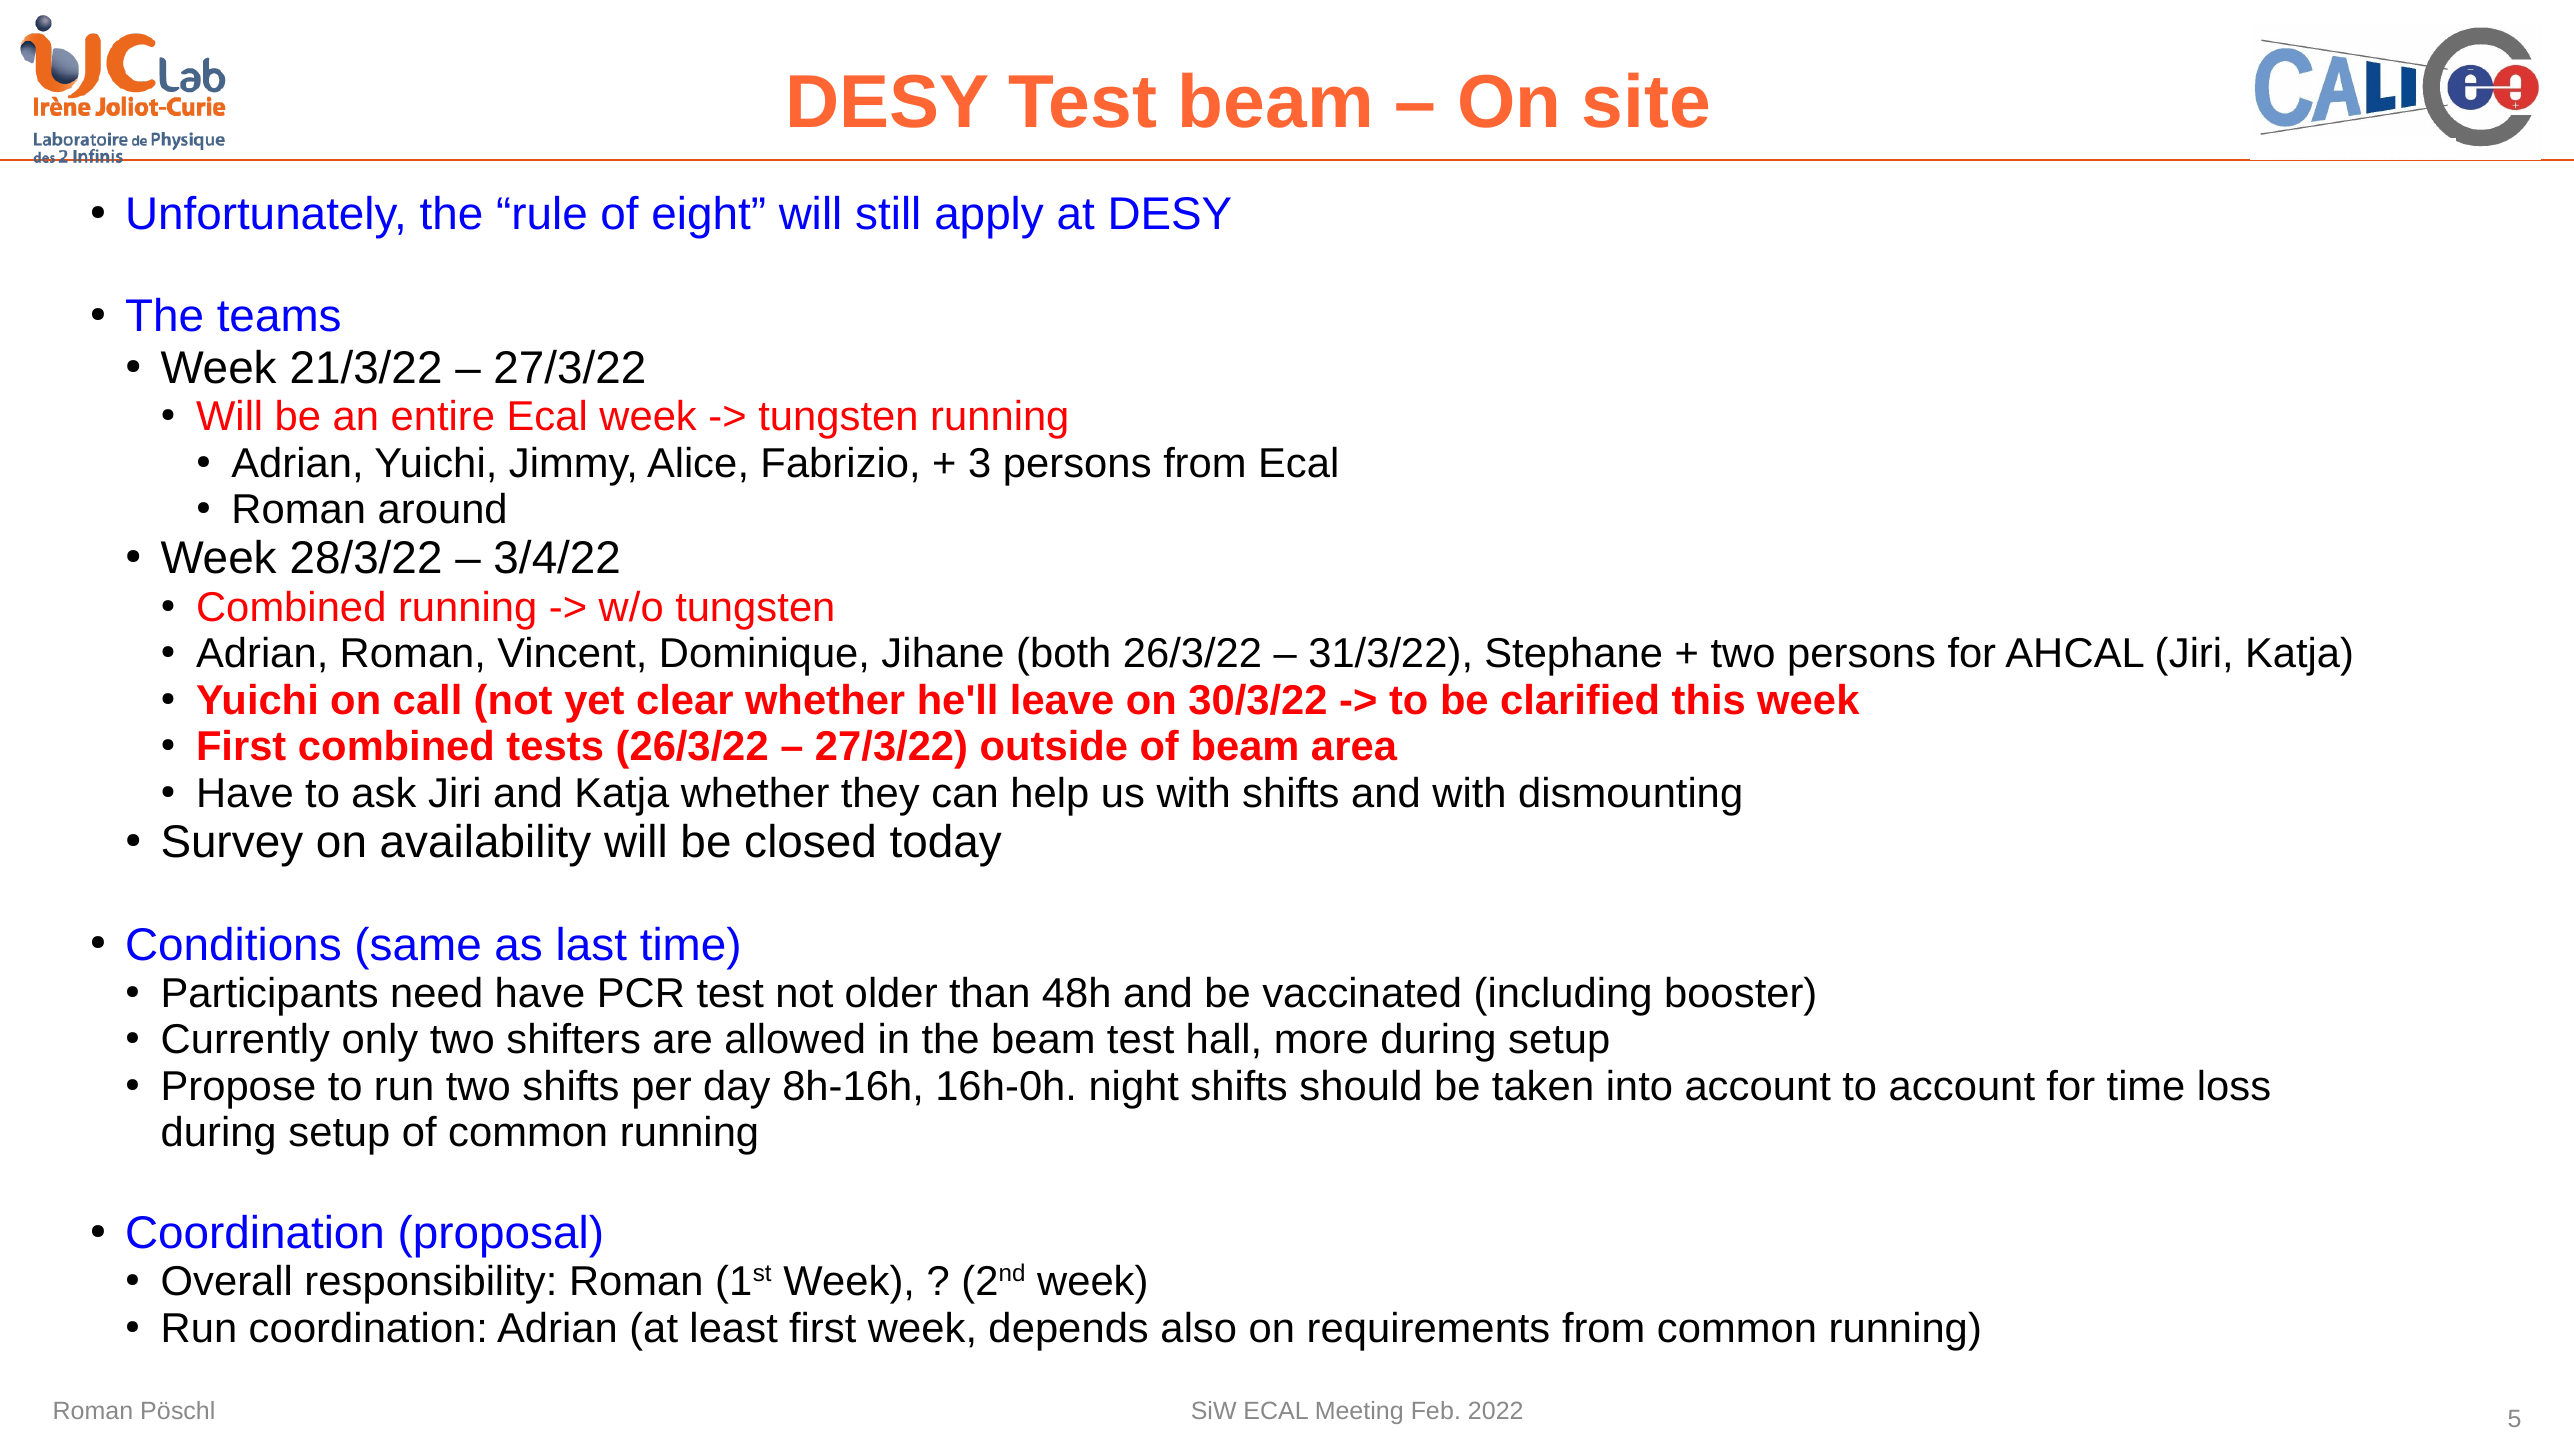

# DESY Test beam – On site
Unfortunately, the “rule of eight” will still apply at DESY
The teams
Week 21/3/22 – 27/3/22
Will be an entire Ecal week -> tungsten running
Adrian, Yuichi, Jimmy, Alice, Fabrizio, + 3 persons from Ecal
Roman around
Week 28/3/22 – 3/4/22
Combined running -> w/o tungsten
Adrian, Roman, Vincent, Dominique, Jihane (both 26/3/22 – 31/3/22), Stephane + two persons for AHCAL (Jiri, Katja)
Yuichi on call (not yet clear whether he'll leave on 30/3/22 -> to be clarified this week
First combined tests (26/3/22 – 27/3/22) outside of beam area
Have to ask Jiri and Katja whether they can help us with shifts and with dismounting
Survey on availability will be closed today
Conditions (same as last time)
Participants need have PCR test not older than 48h and be vaccinated (including booster)
Currently only two shifters are allowed in the beam test hall, more during setup
Propose to run two shifts per day 8h-16h, 16h-0h. night shifts should be taken into account to account for time loss
during setup of common running
Coordination (proposal)
Overall responsibility: Roman (1st Week), ? (2nd week)
Run coordination: Adrian (at least first week, depends also on requirements from common running)